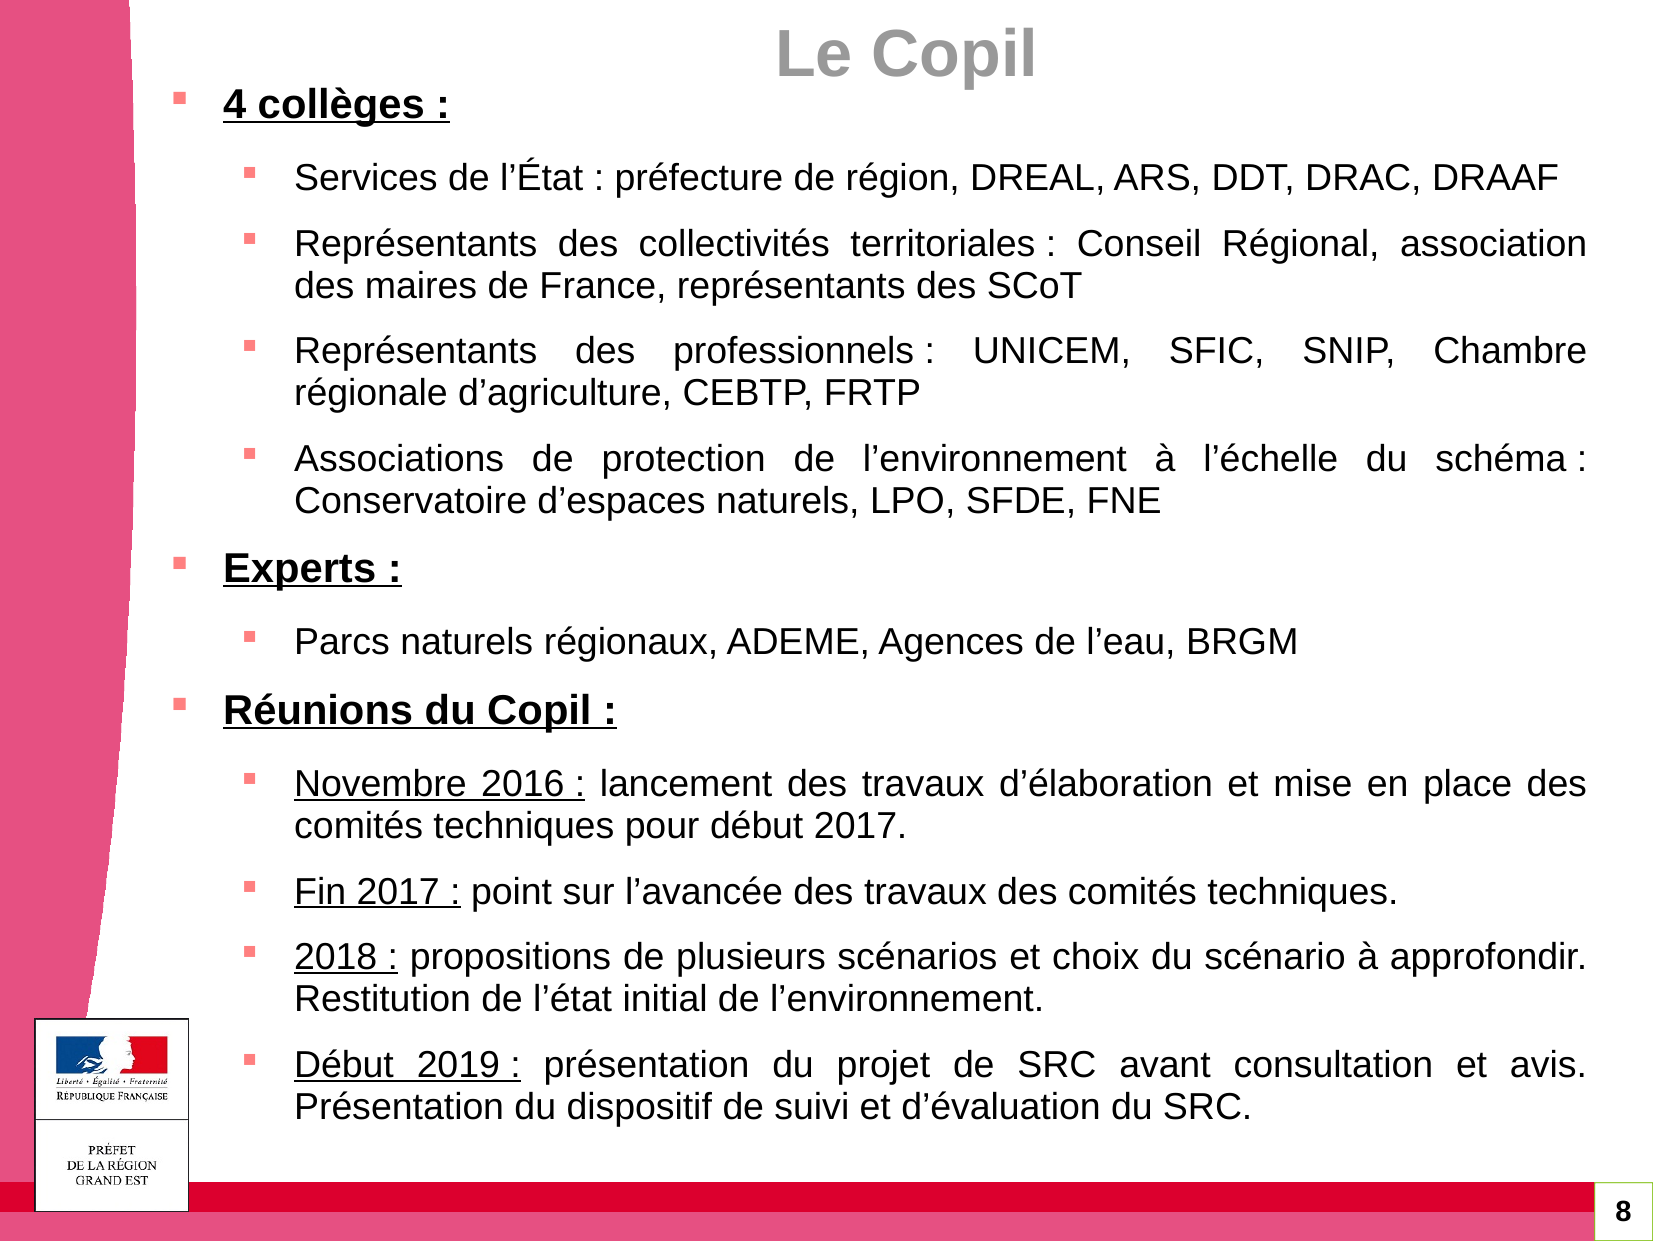

# Le Copil
4 collèges :
Services de l’État : préfecture de région, DREAL, ARS, DDT, DRAC, DRAAF
Représentants des collectivités territoriales : Conseil Régional, association des maires de France, représentants des SCoT
Représentants des professionnels : UNICEM, SFIC, SNIP, Chambre régionale d’agriculture, CEBTP, FRTP
Associations de protection de l’environnement à l’échelle du schéma : Conservatoire d’espaces naturels, LPO, SFDE, FNE
Experts :
Parcs naturels régionaux, ADEME, Agences de l’eau, BRGM
Réunions du Copil :
Novembre 2016 : lancement des travaux d’élaboration et mise en place des comités techniques pour début 2017.
Fin 2017 : point sur l’avancée des travaux des comités techniques.
2018 : propositions de plusieurs scénarios et choix du scénario à approfondir. Restitution de l’état initial de l’environnement.
Début 2019 : présentation du projet de SRC avant consultation et avis. Présentation du dispositif de suivi et d’évaluation du SRC.
8